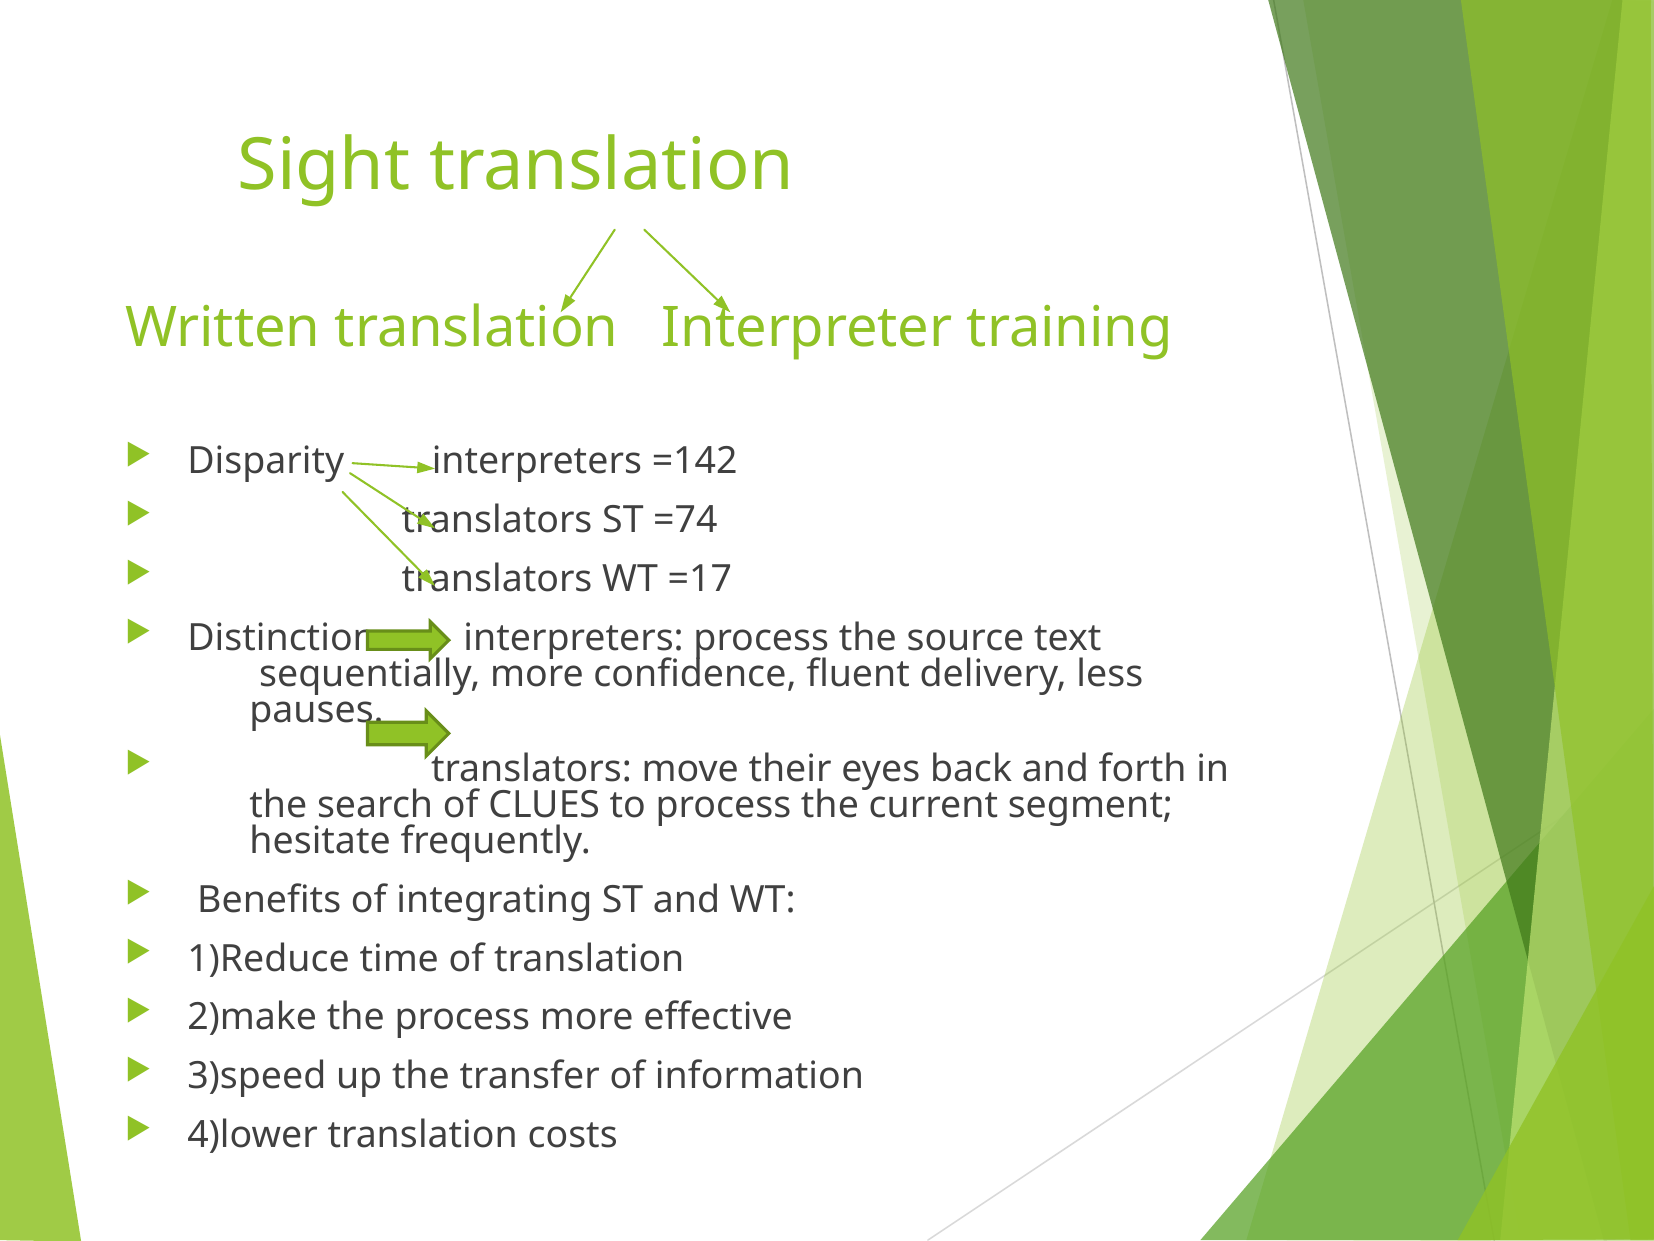

# Sight translation Written translation Interpreter training
Disparity interpreters =142
 translators ST =74
 translators WT =17
Distinction interpreters: process the source text sequentially, more confidence, fluent delivery, less pauses.
 translators: move their eyes back and forth in the search of CLUES to process the current segment; hesitate frequently.
 Benefits of integrating ST and WT:
1)Reduce time of translation
2)make the process more effective
3)speed up the transfer of information
4)lower translation costs